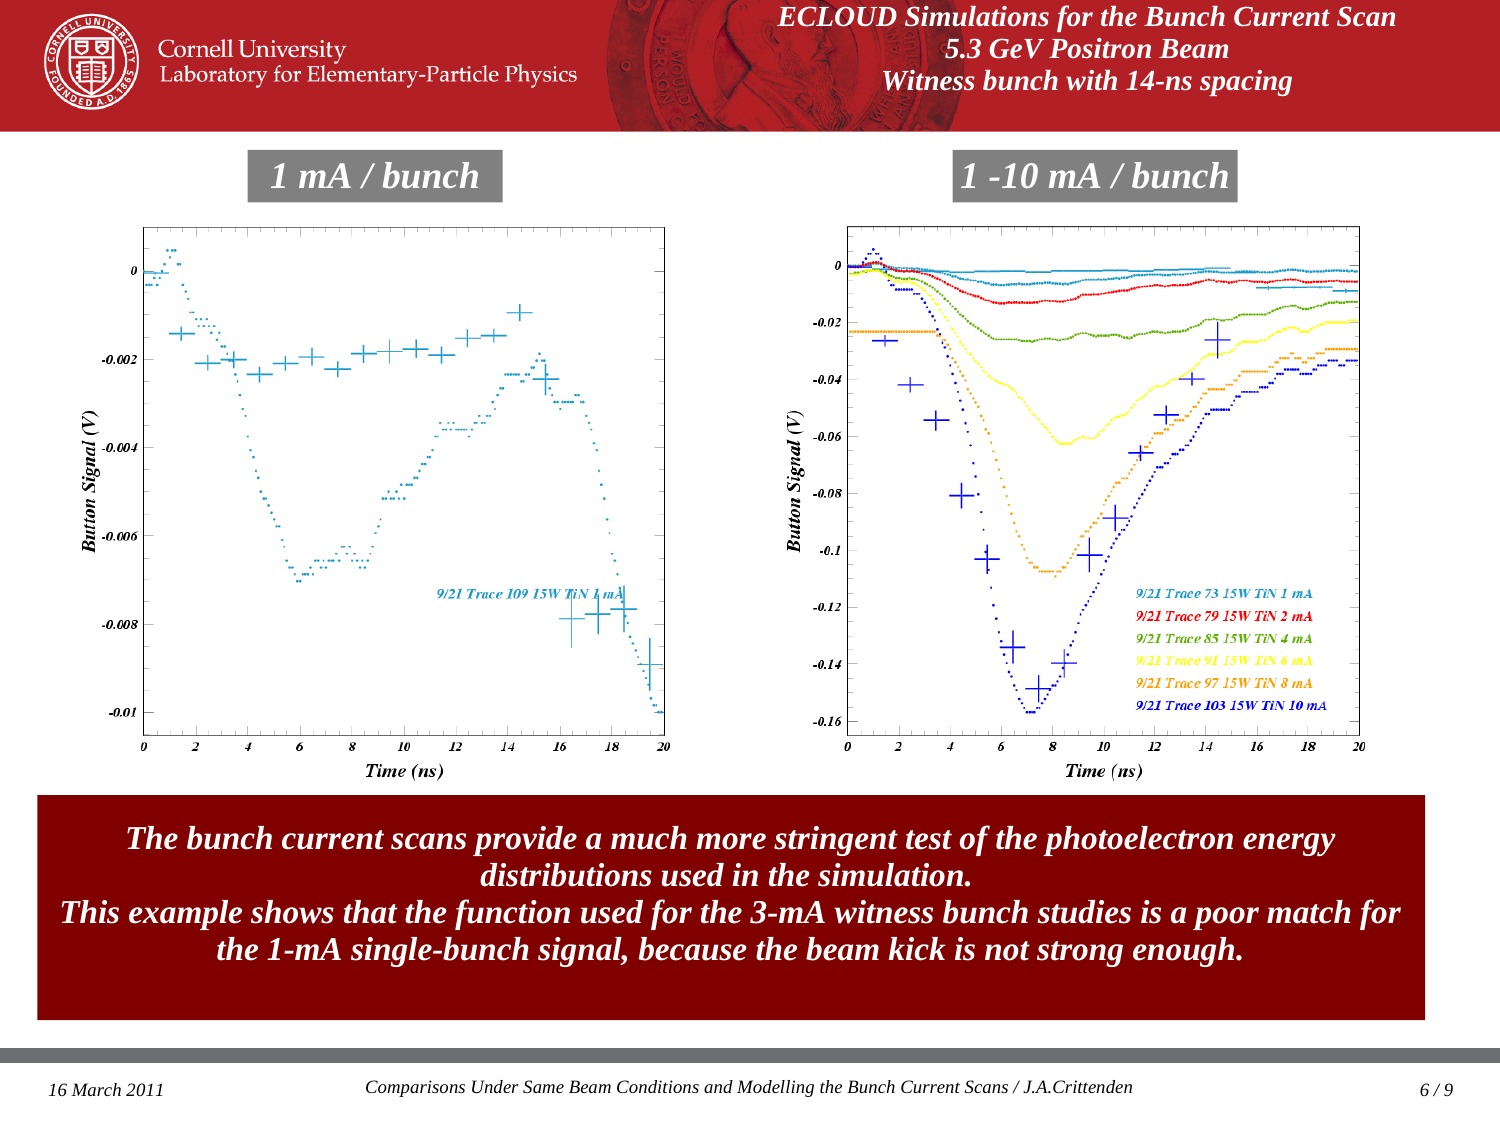

ECLOUD Simulations for the Bunch Current Scan
5.3 GeV Positron Beam
Witness bunch with 14-ns spacing
1 -10 mA / bunch
1 mA / bunch
The bunch current scans provide a much more stringent test of the photoelectron energy distributions used in the simulation.
This example shows that the function used for the 3-mA witness bunch studies is a poor match for the 1-mA single-bunch signal, because the beam kick is not strong enough.